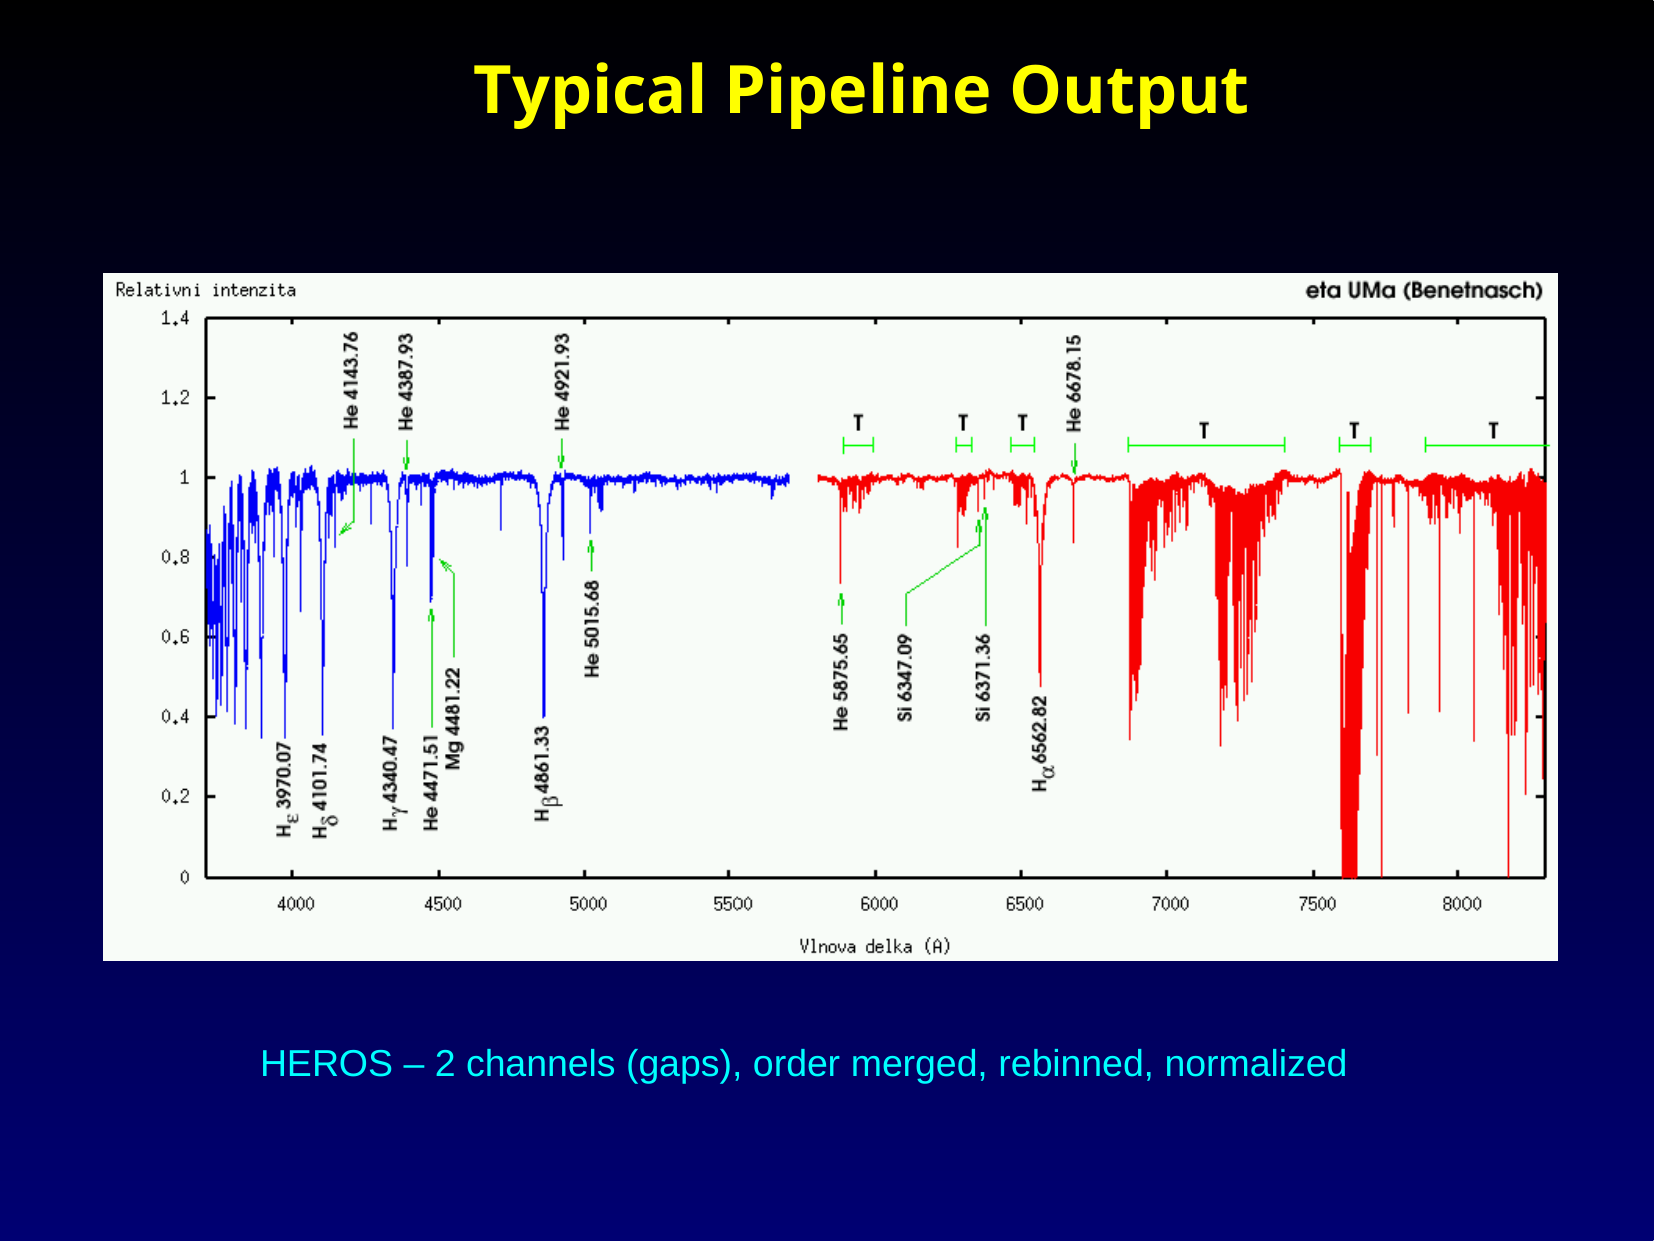

# Typical Pipeline Output
HEROS – 2 channels (gaps), order merged, rebinned, normalized